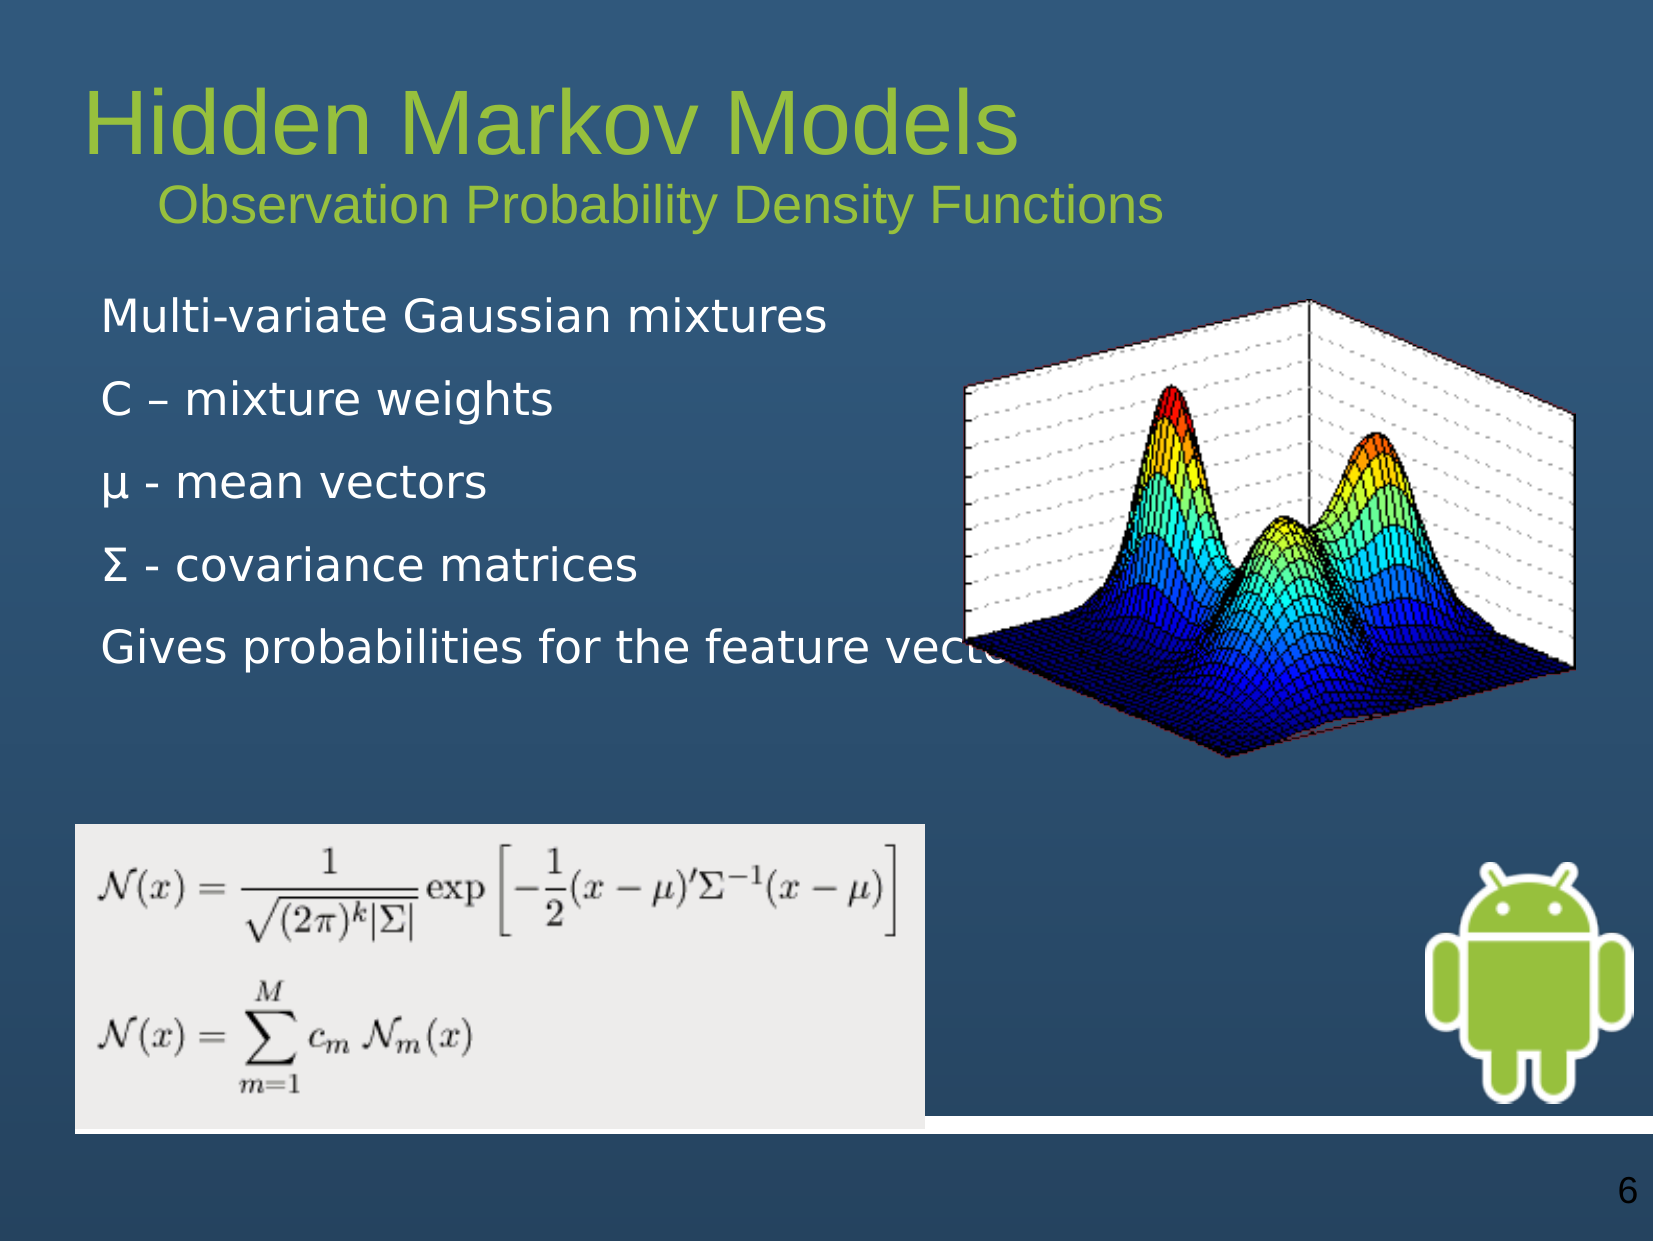

# Hidden Markov Models Observation Probability Density Functions
Multi-variate Gaussian mixtures
C – mixture weights
μ - mean vectors
Σ - covariance matrices
Gives probabilities for the feature vectors